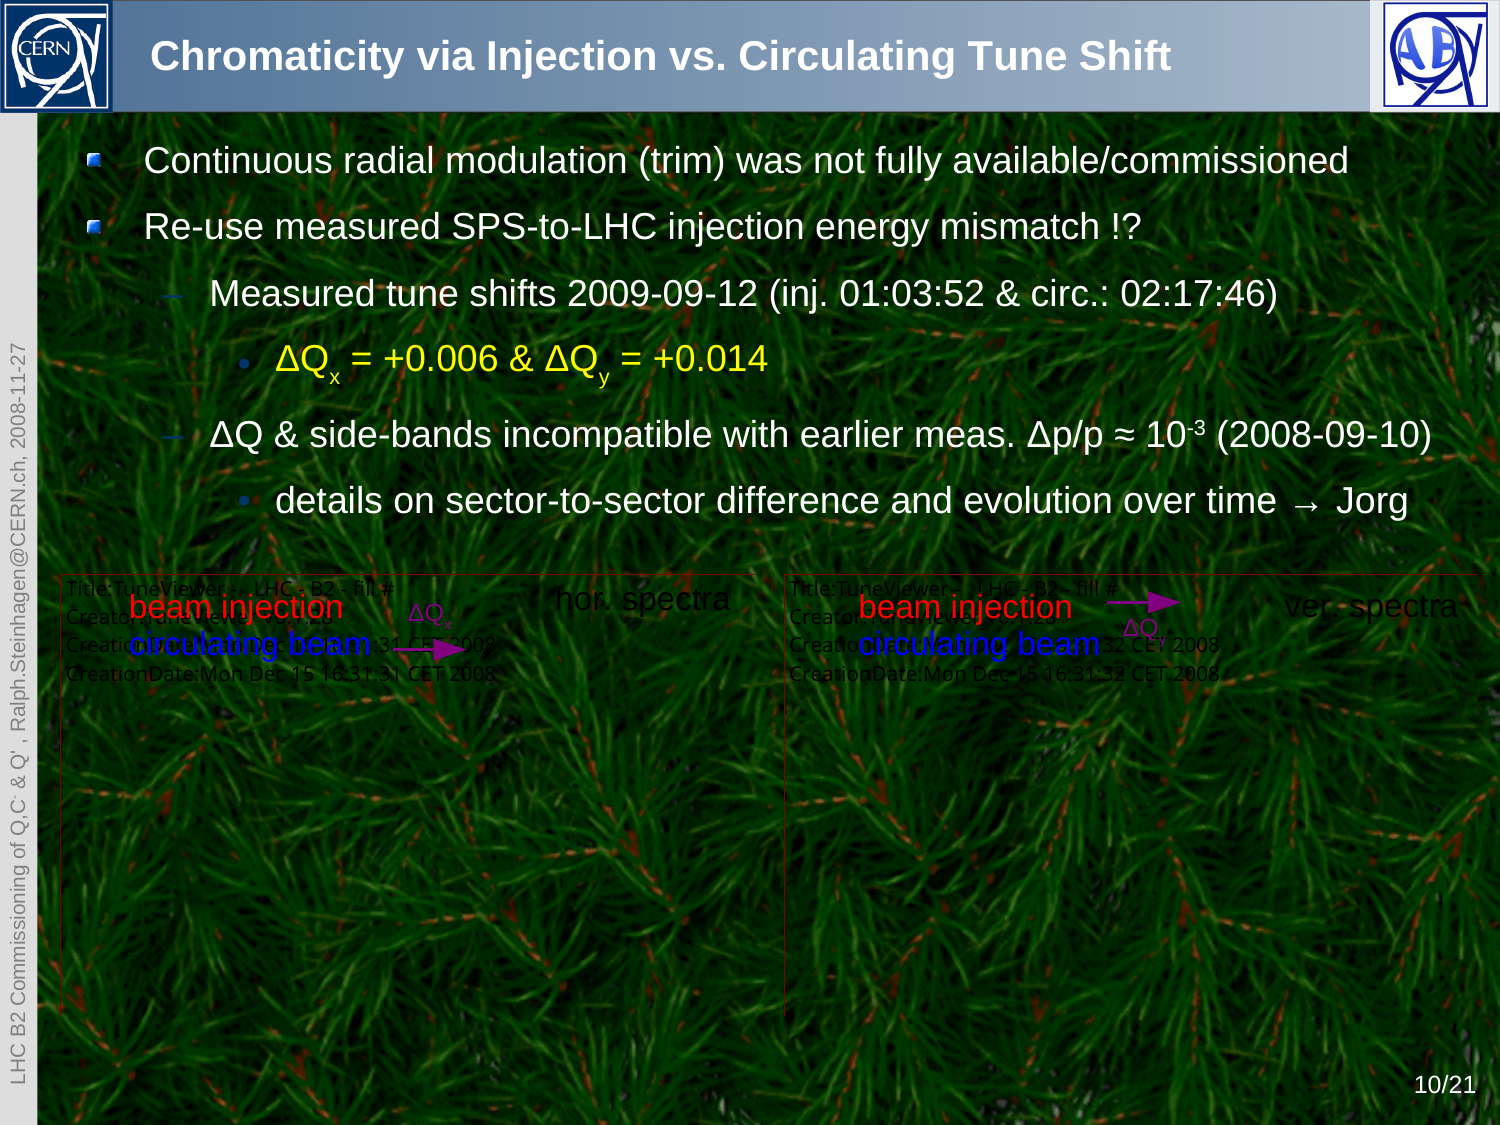

# Chromaticity via Injection vs. Circulating Tune Shift
Continuous radial modulation (trim) was not fully available/commissioned
Re-use measured SPS-to-LHC injection energy mismatch !?
Measured tune shifts 2009-09-12 (inj. 01:03:52 & circ.: 02:17:46)
ΔQx = +0.006 & ΔQy = +0.014
ΔQ & side-bands incompatible with earlier meas. Δp/p ≈ 10-3 (2008-09-10)
details on sector-to-sector difference and evolution over time → Jorg
hor. spectra
ver. spectra
beam injection
circulating beam
beam injection
circulating beam
ΔQy
ΔQx